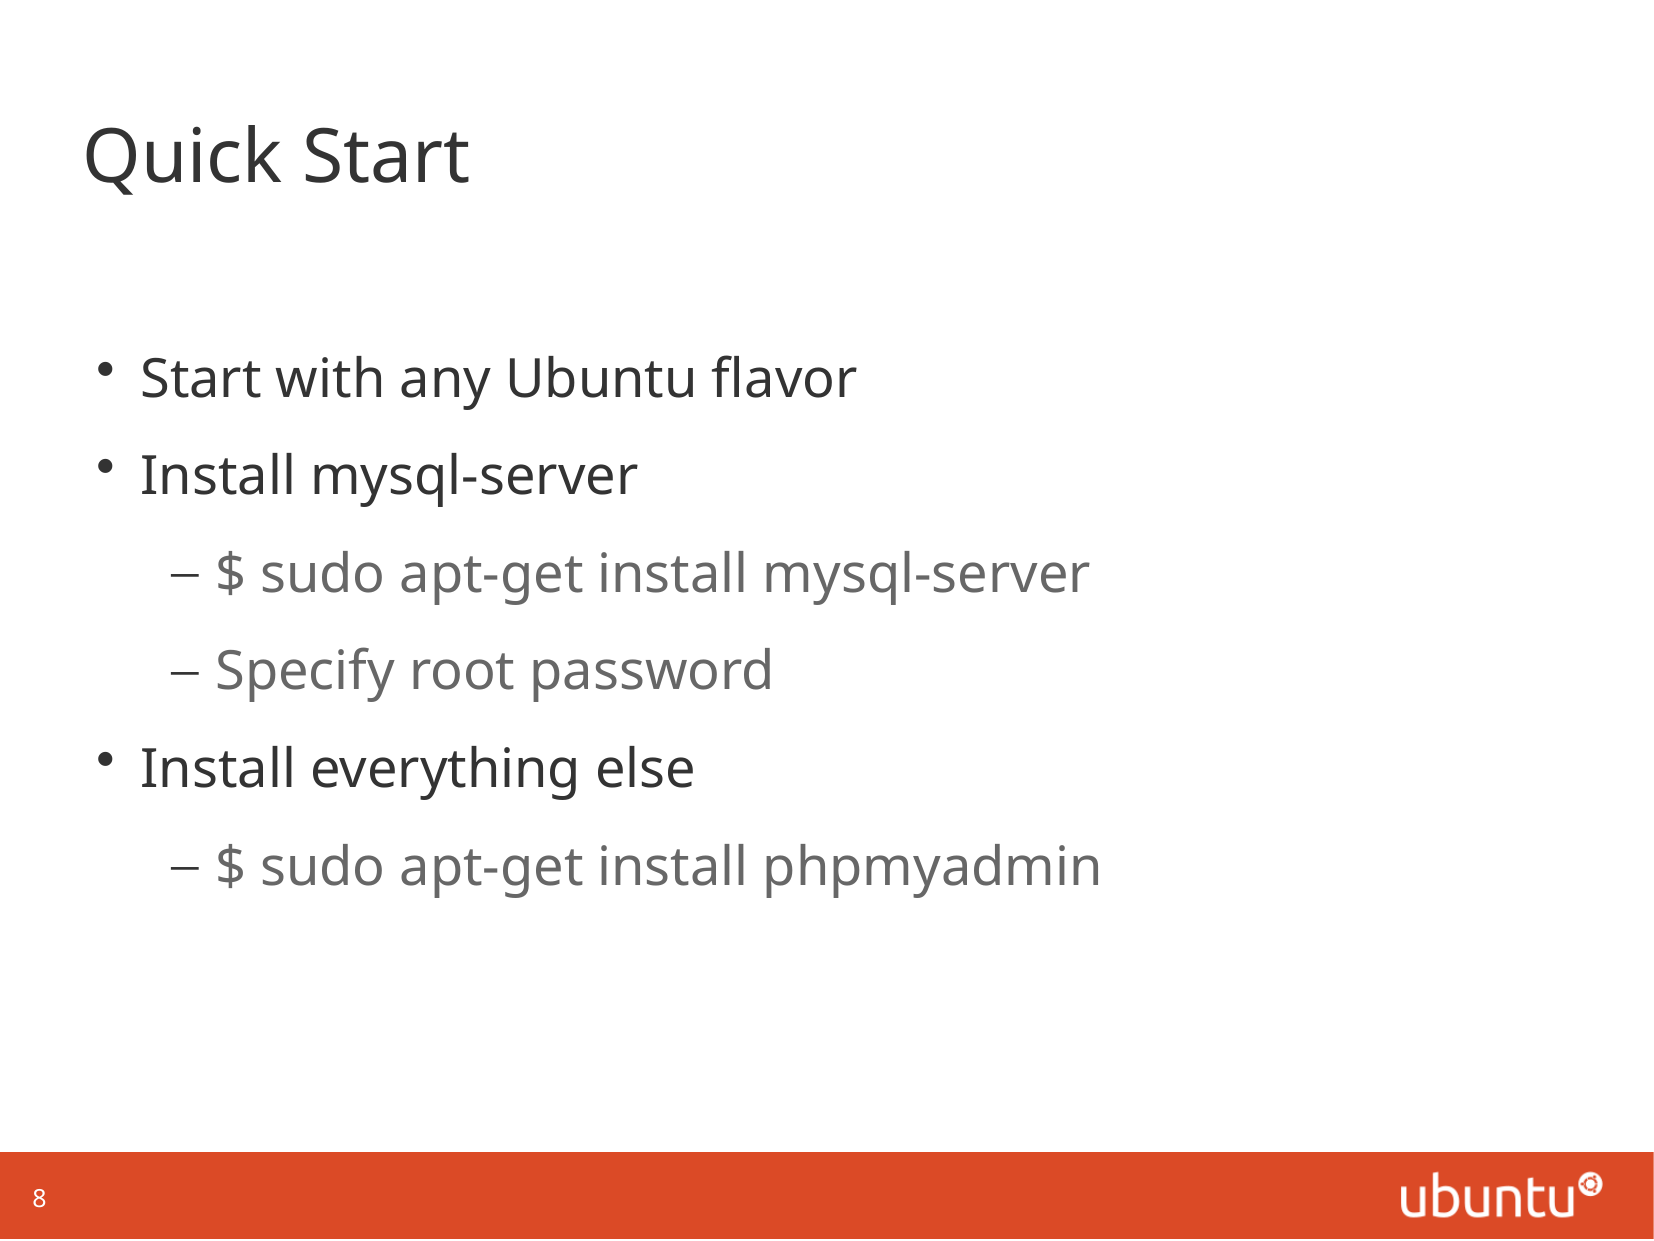

# Quick Start
Start with any Ubuntu flavor
Install mysql-server
$ sudo apt-get install mysql-server
Specify root password
Install everything else
$ sudo apt-get install phpmyadmin